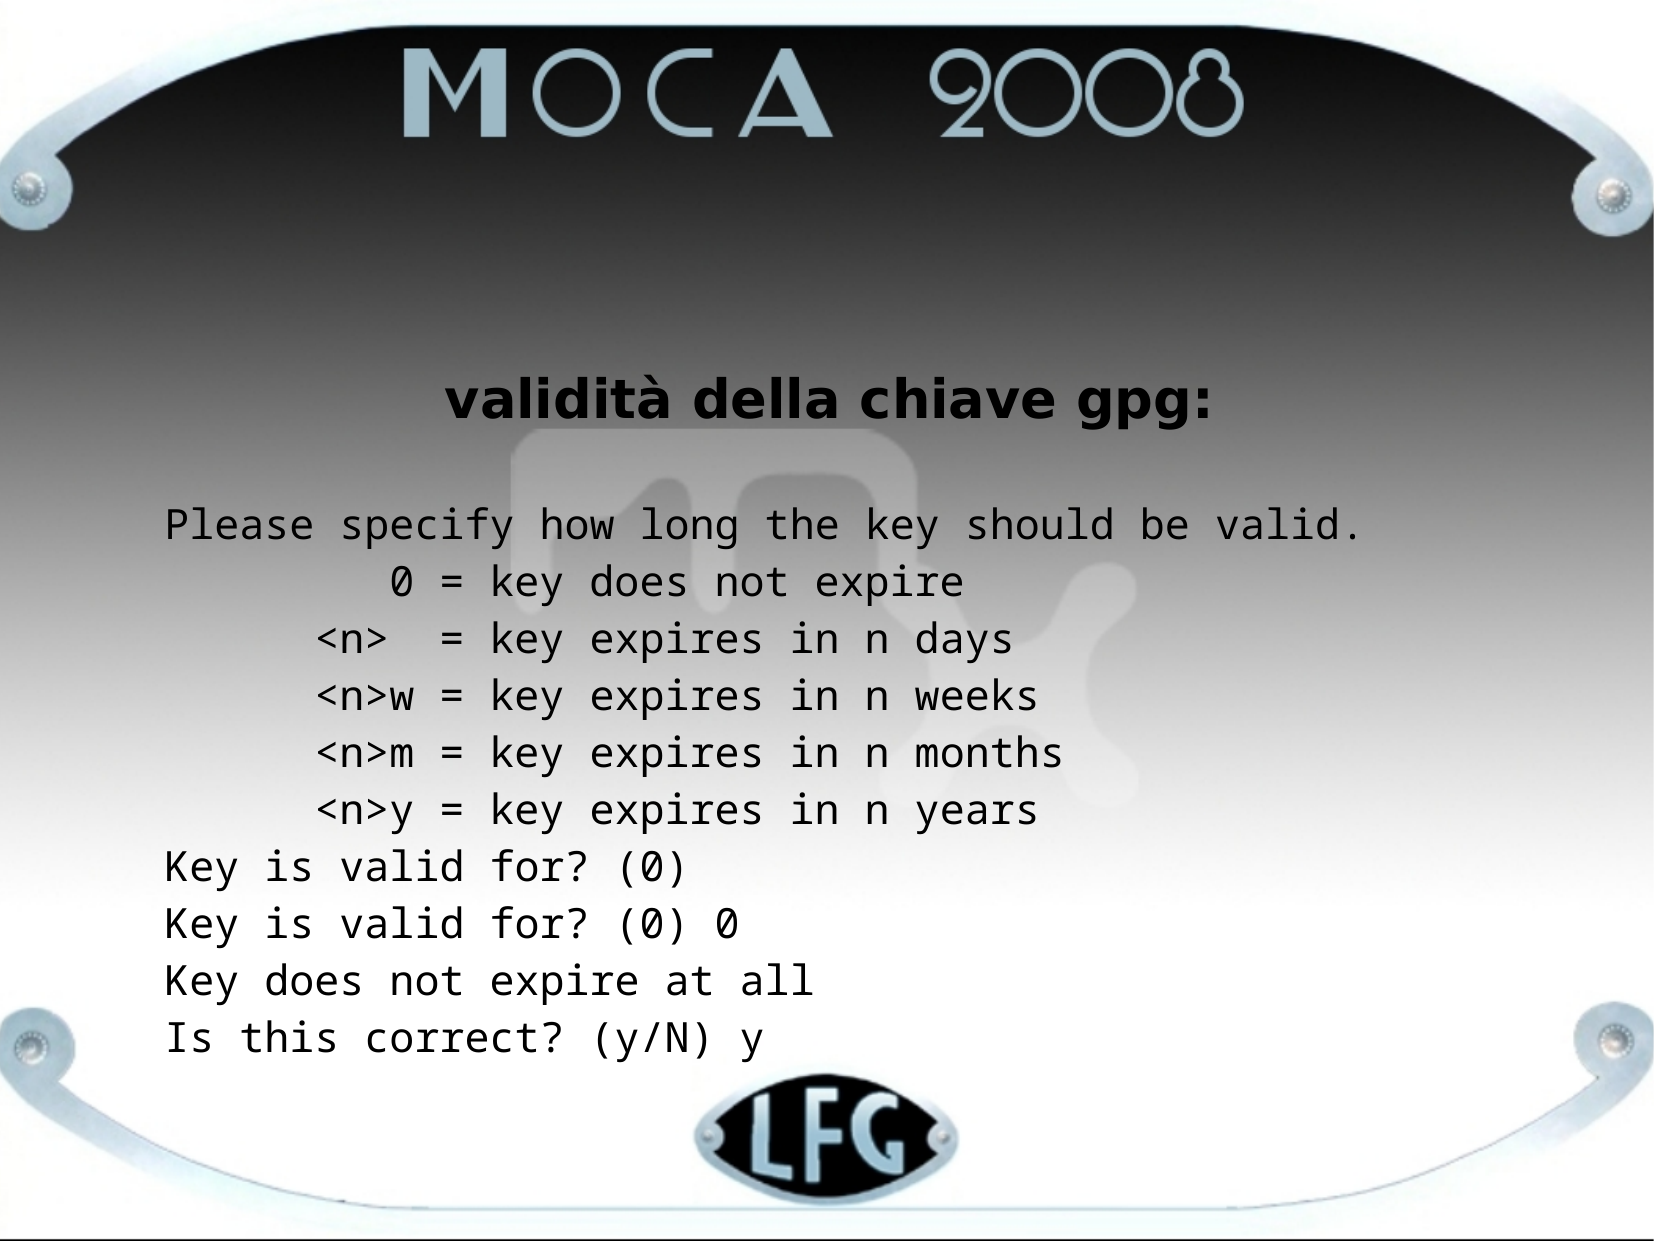

validità della chiave gpg:
Please specify how long the key should be valid.
 0 = key does not expire
 <n> = key expires in n days
 <n>w = key expires in n weeks
 <n>m = key expires in n months
 <n>y = key expires in n years
Key is valid for? (0)
Key is valid for? (0) 0
Key does not expire at all
Is this correct? (y/N) y